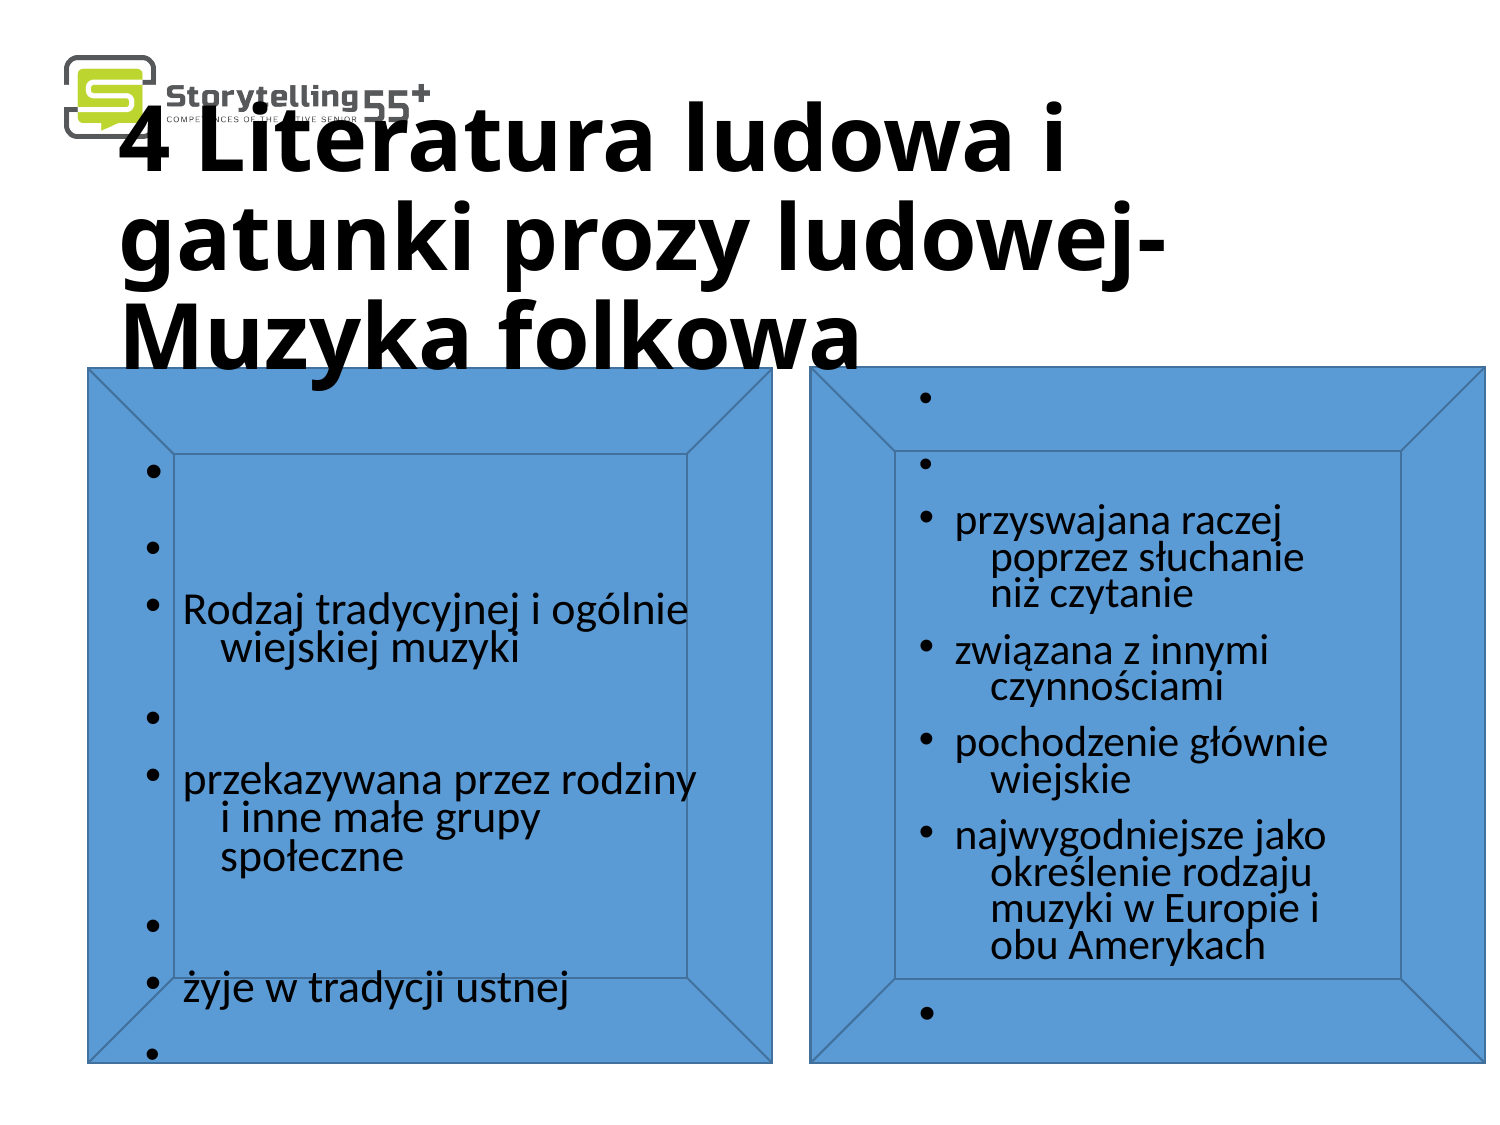

# 4 Literatura ludowa i gatunki prozy ludowej- Muzyka folkowa
przyswajana raczej poprzez słuchanie niż czytanie
związana z innymi czynnościami
pochodzenie głównie wiejskie
najwygodniejsze jako określenie rodzaju muzyki w Europie i obu Amerykach
Rodzaj tradycyjnej i ogólnie wiejskiej muzyki
przekazywana przez rodziny i inne małe grupy społeczne
żyje w tradycji ustnej